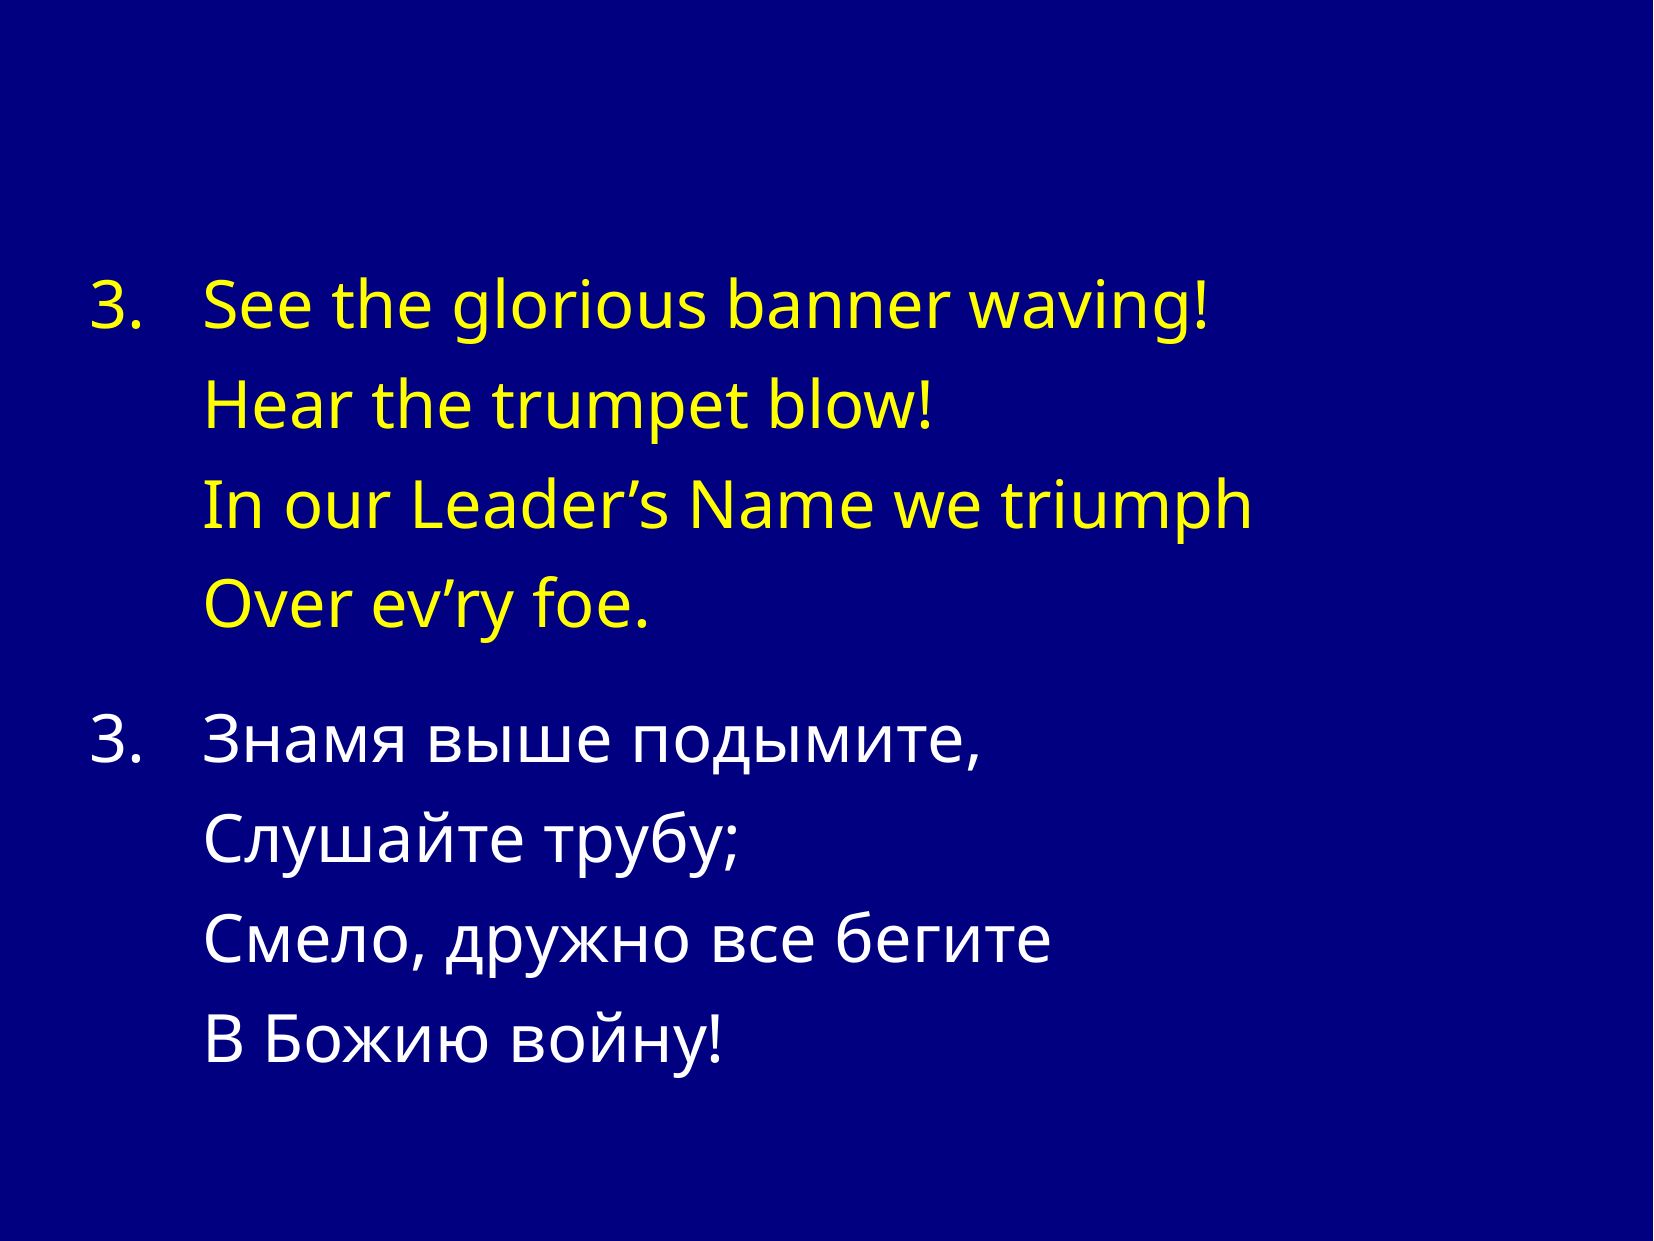

3.	See the glorious banner waving!
	Hear the trumpet blow!
	In our Leader’s Name we triumph
	Over ev’ry foe.
3.	Знамя выше подымите,
	Слушайте трубу;
	Смело, дружно все бегите
	В Божию войну!